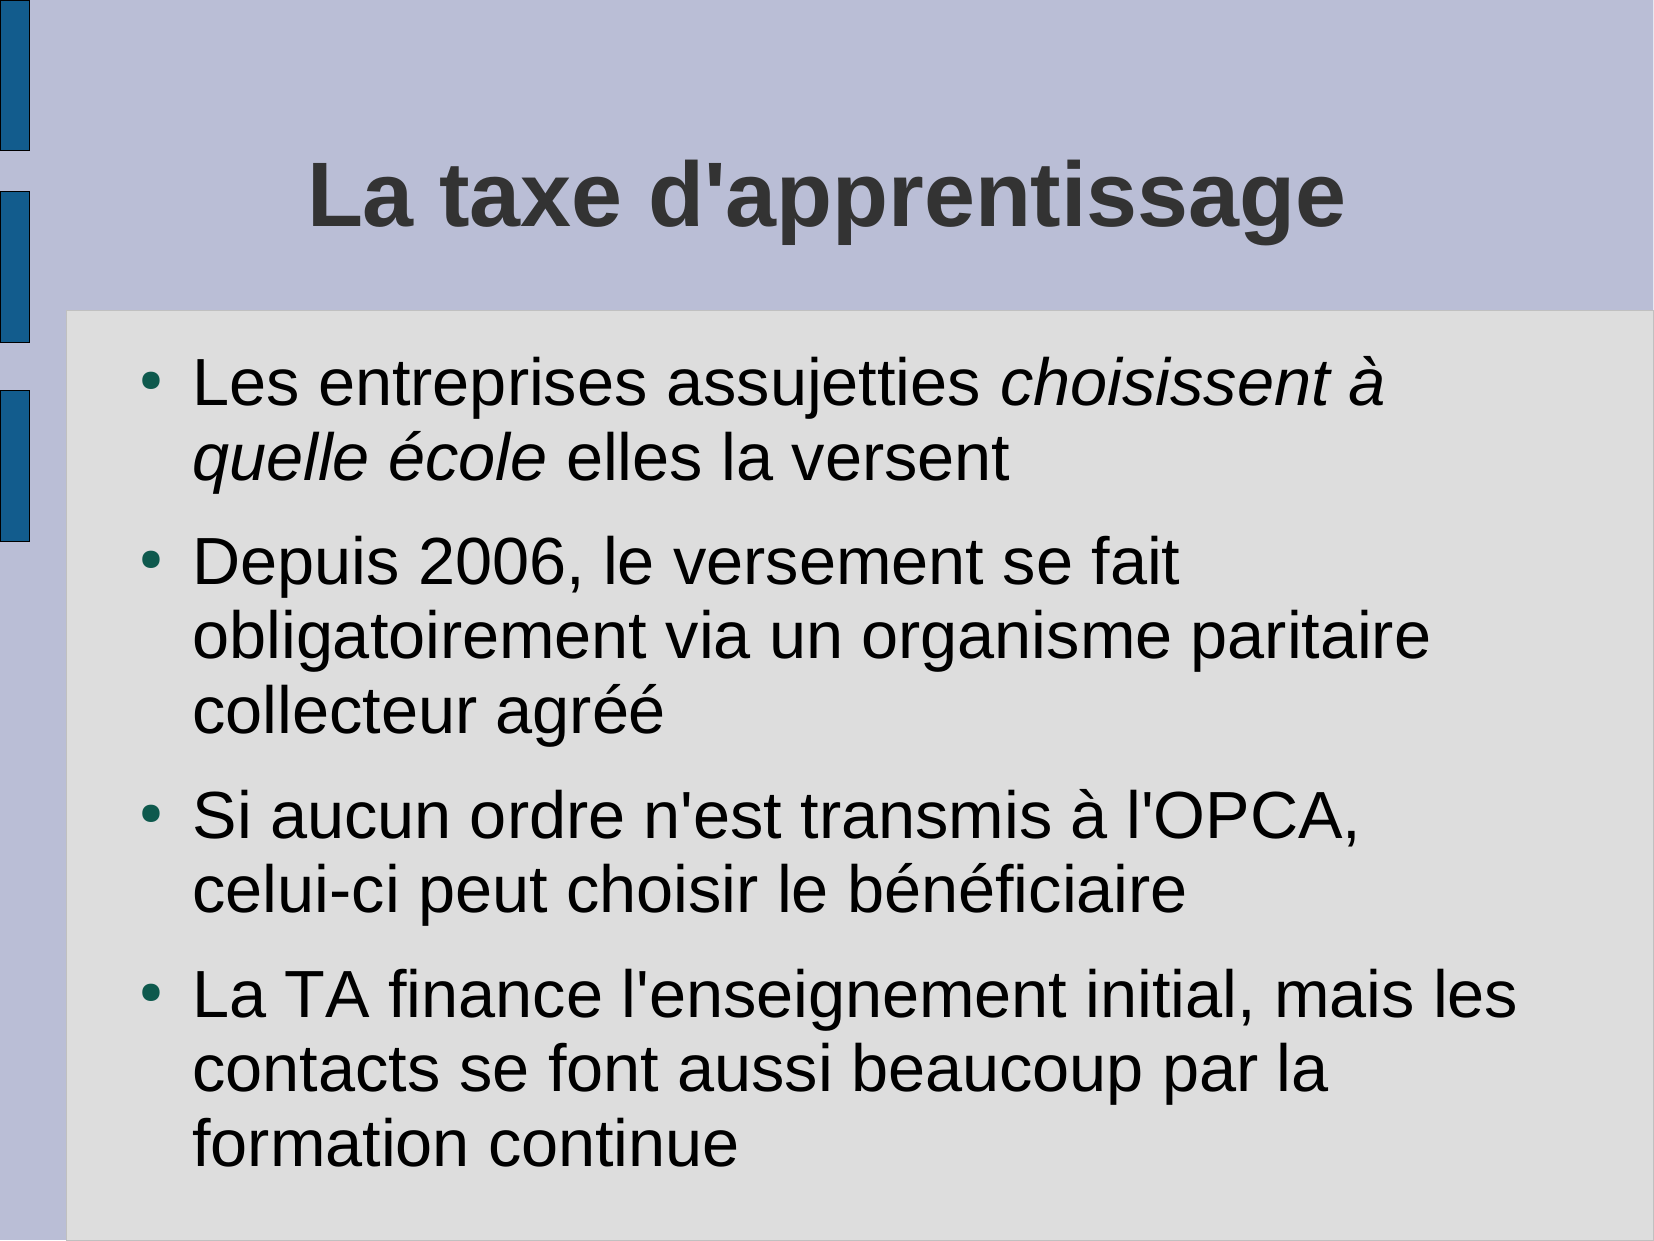

# La taxe d'apprentissage
Les entreprises assujetties choisissent à quelle école elles la versent
Depuis 2006, le versement se fait obligatoirement via un organisme paritaire collecteur agréé
Si aucun ordre n'est transmis à l'OPCA, celui-ci peut choisir le bénéficiaire
La TA finance l'enseignement initial, mais les contacts se font aussi beaucoup par la formation continue